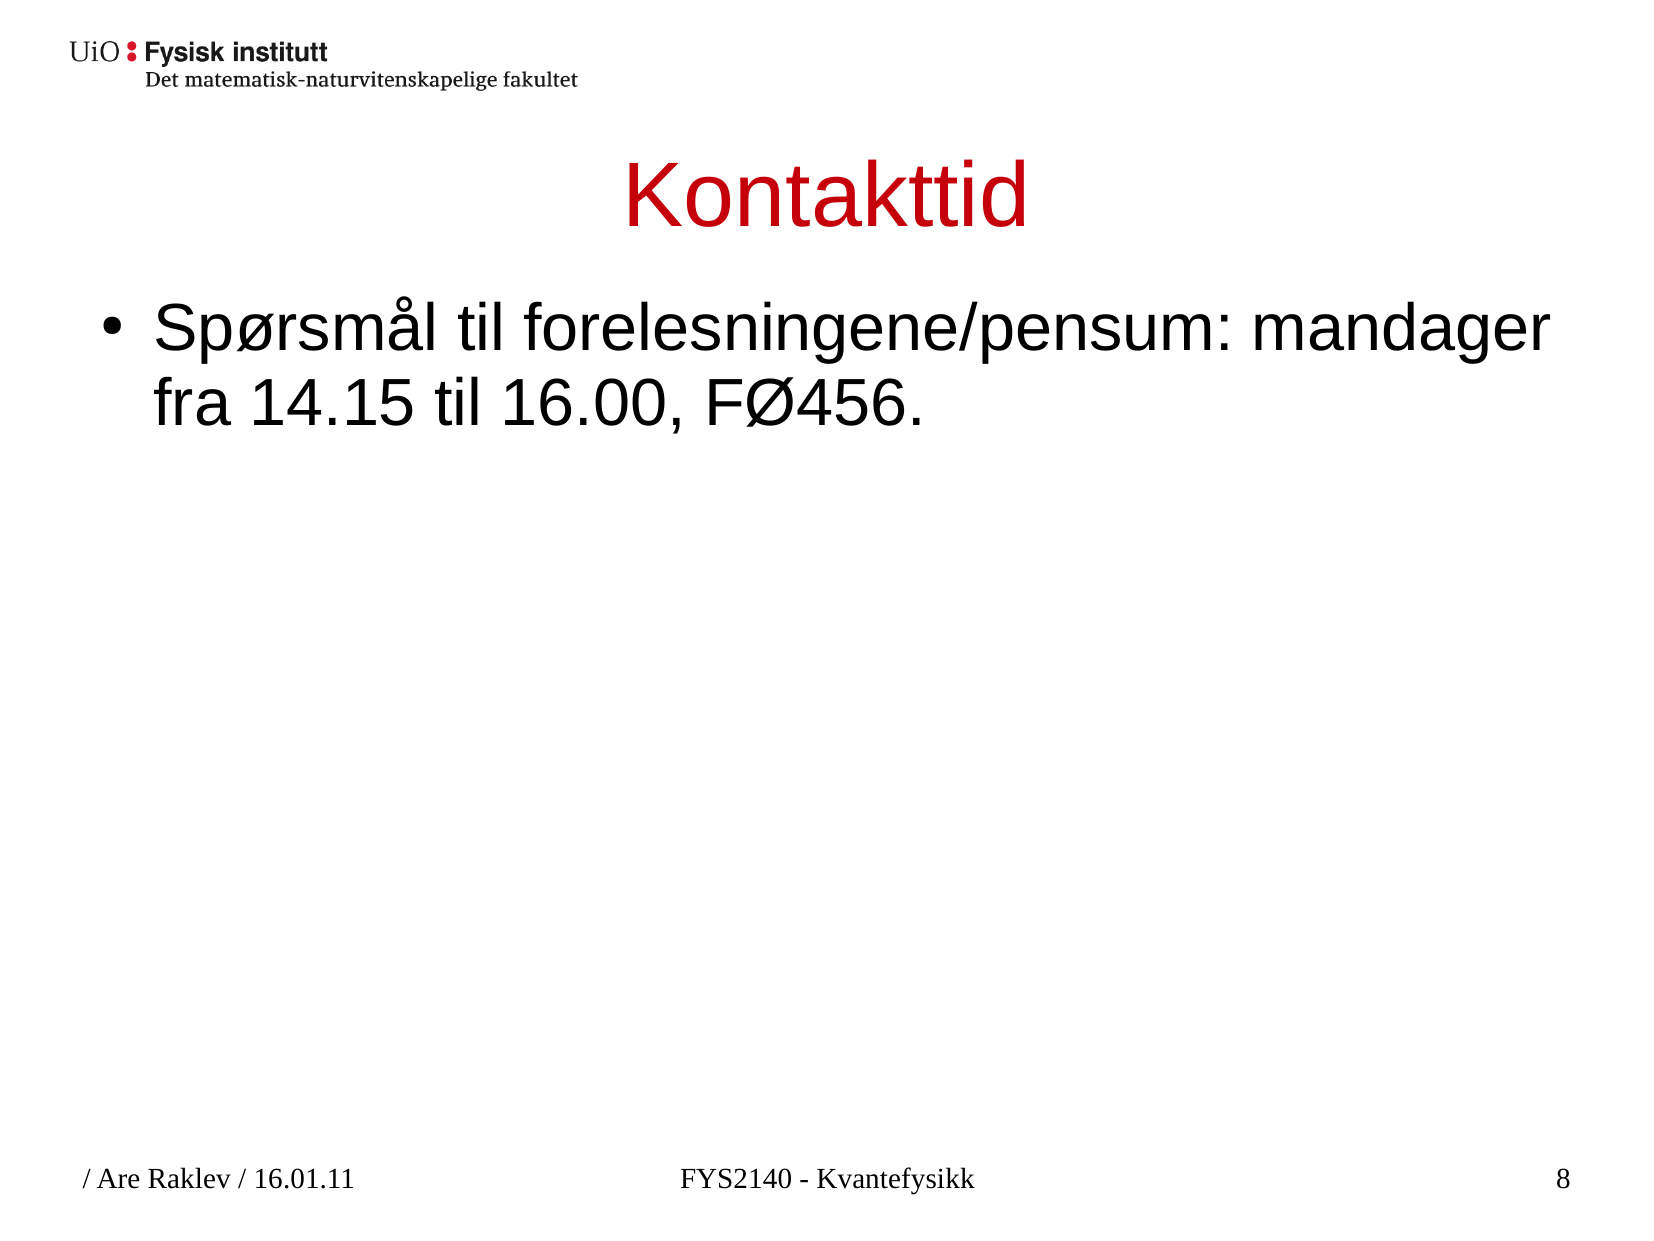

# Kontakttid
Spørsmål til forelesningene/pensum: mandager fra 14.15 til 16.00, FØ456.
/ Are Raklev / 16.01.11
FYS2140 - Kvantefysikk
8